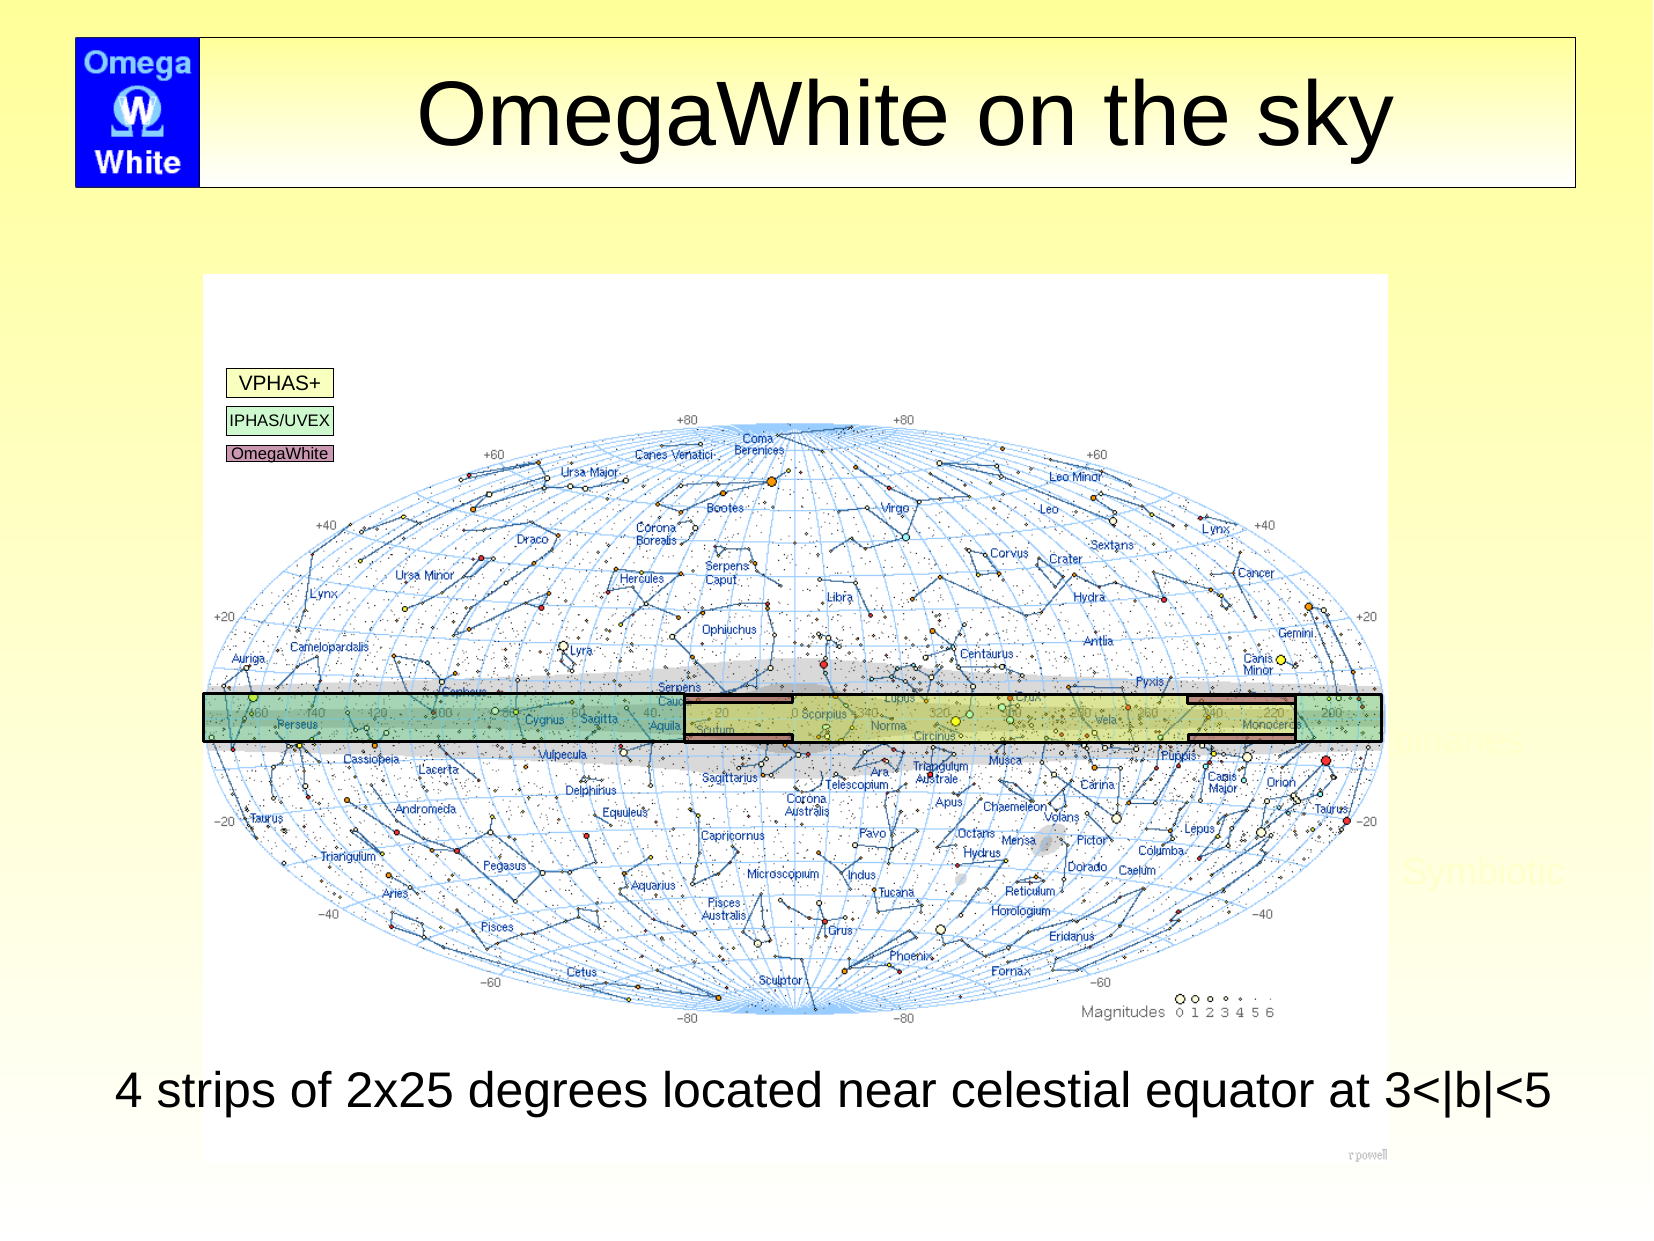

# OmegaWhite on the sky
VPHAS+
IPHAS/UVEX
OmegaWhite
Low-mass X-ray binaries
AM CVn
Symbiotic
4 strips of 2x25 degrees located near celestial equator at 3<|b|<5